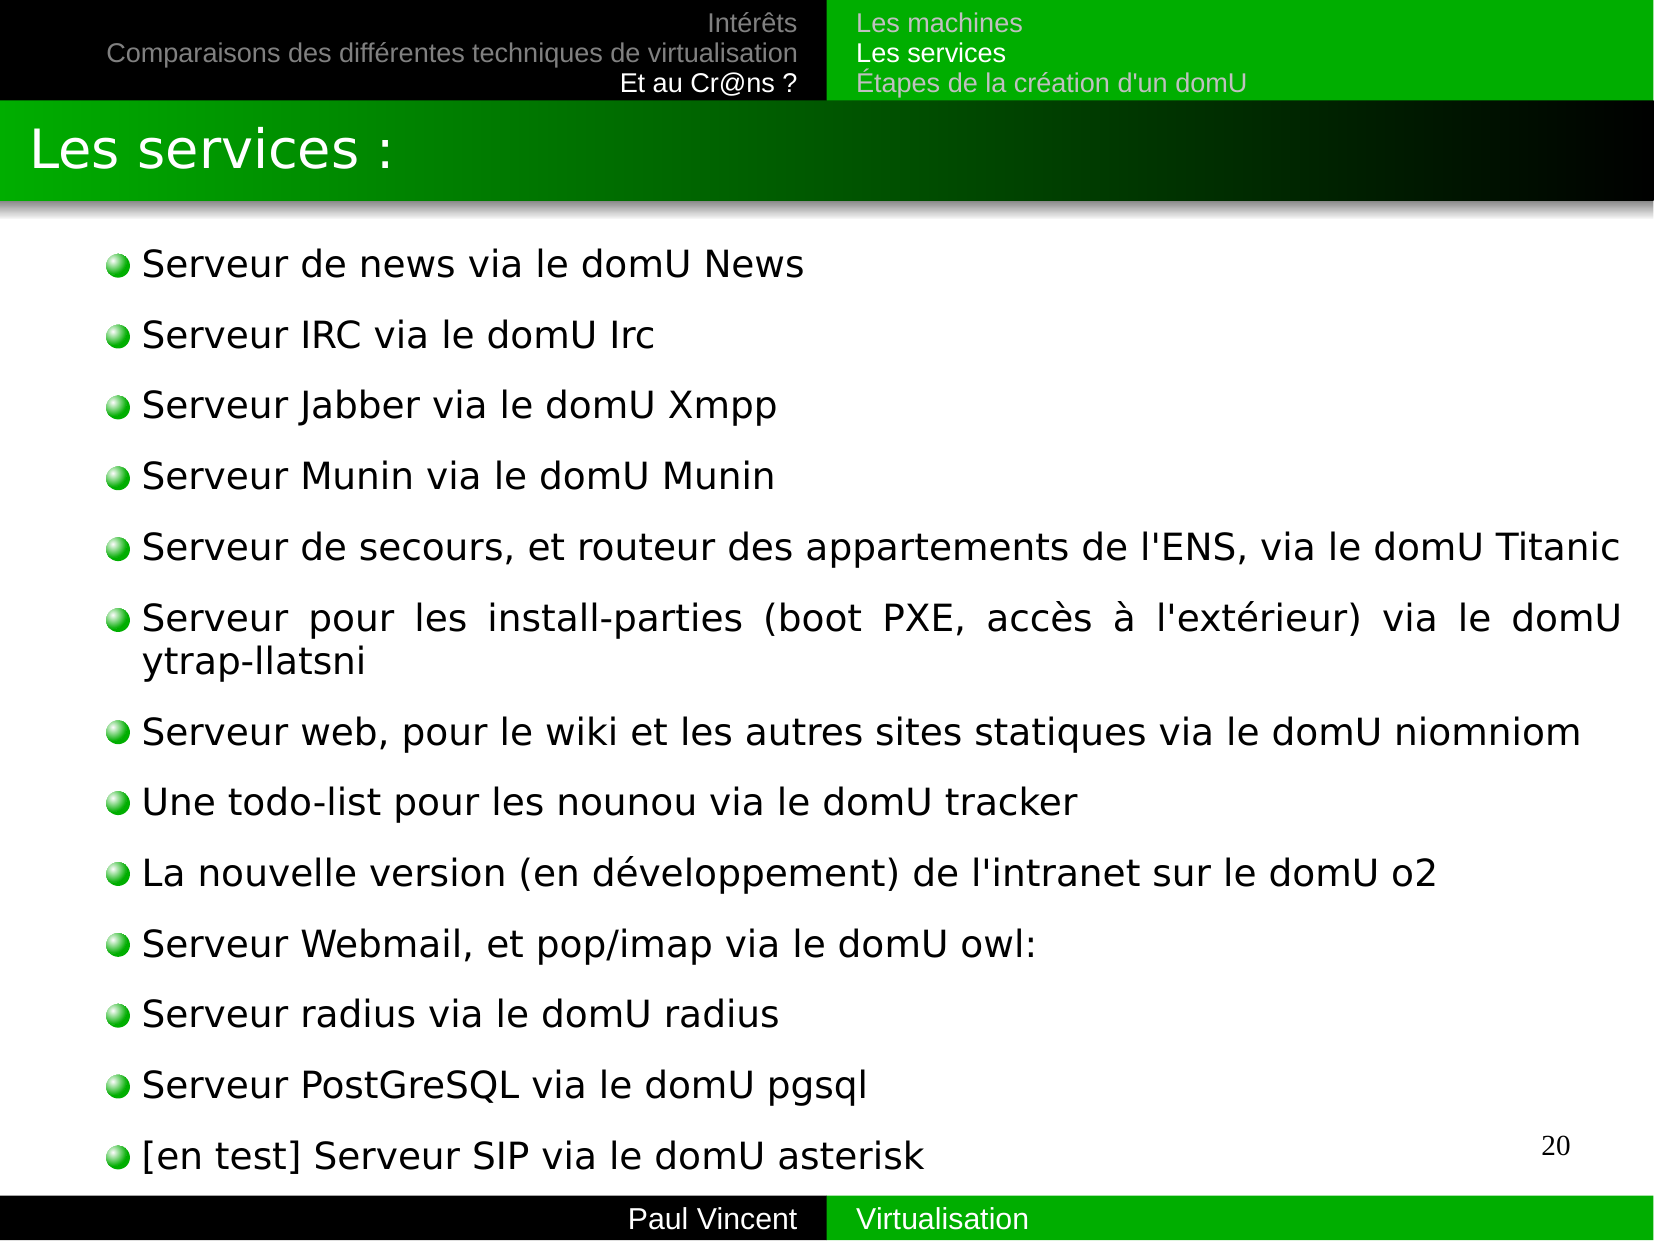

Intérêts
Comparaisons des différentes techniques de virtualisation
Et au Cr@ns ?
Les machines
Les services
Étapes de la création d'un domU
Les services :
Serveur de news via le domU News
Serveur IRC via le domU Irc
Serveur Jabber via le domU Xmpp
Serveur Munin via le domU Munin
Serveur de secours, et routeur des appartements de l'ENS, via le domU Titanic
Serveur pour les install-parties (boot PXE, accès à l'extérieur) via le domU ytrap-llatsni
Serveur web, pour le wiki et les autres sites statiques via le domU niomniom
Une todo-list pour les nounou via le domU tracker
La nouvelle version (en développement) de l'intranet sur le domU o2
Serveur Webmail, et pop/imap via le domU owl:
Serveur radius via le domU radius
Serveur PostGreSQL via le domU pgsql
[en test] Serveur SIP via le domU asterisk
20
Paul Vincent
Virtualisation